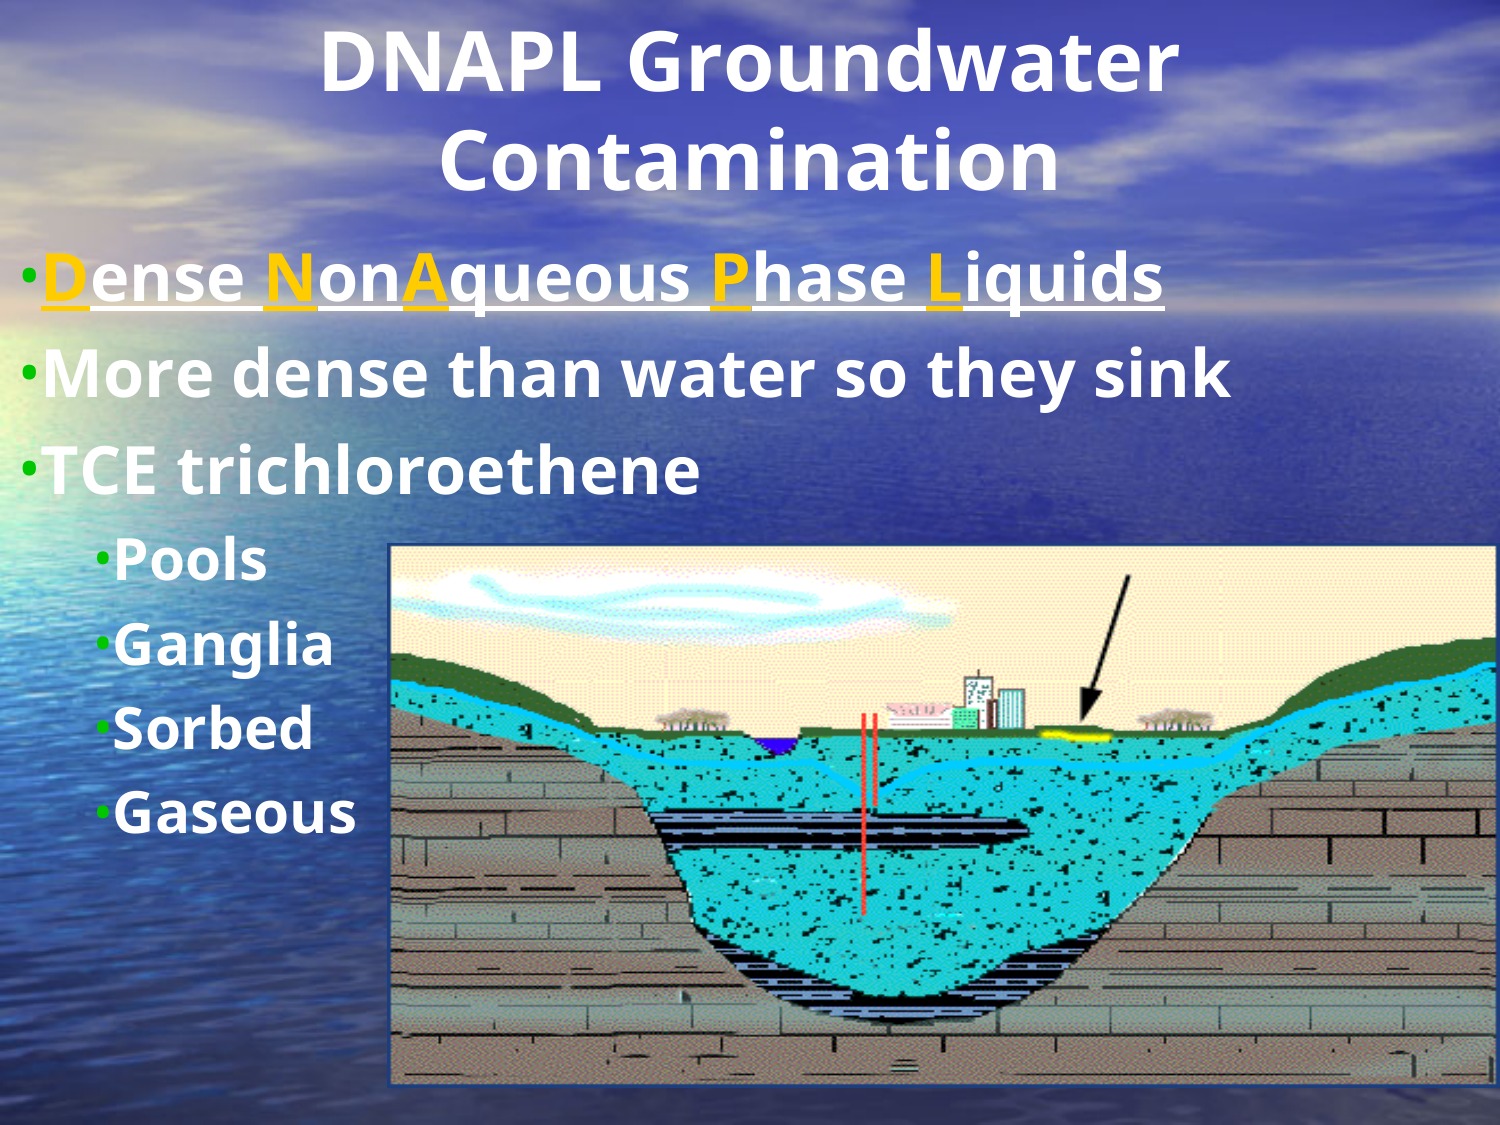

DNAPL Groundwater Contamination
Dense NonAqueous Phase Liquids
More dense than water so they sink
TCE trichloroethene
Pools
Ganglia
Sorbed
Gaseous